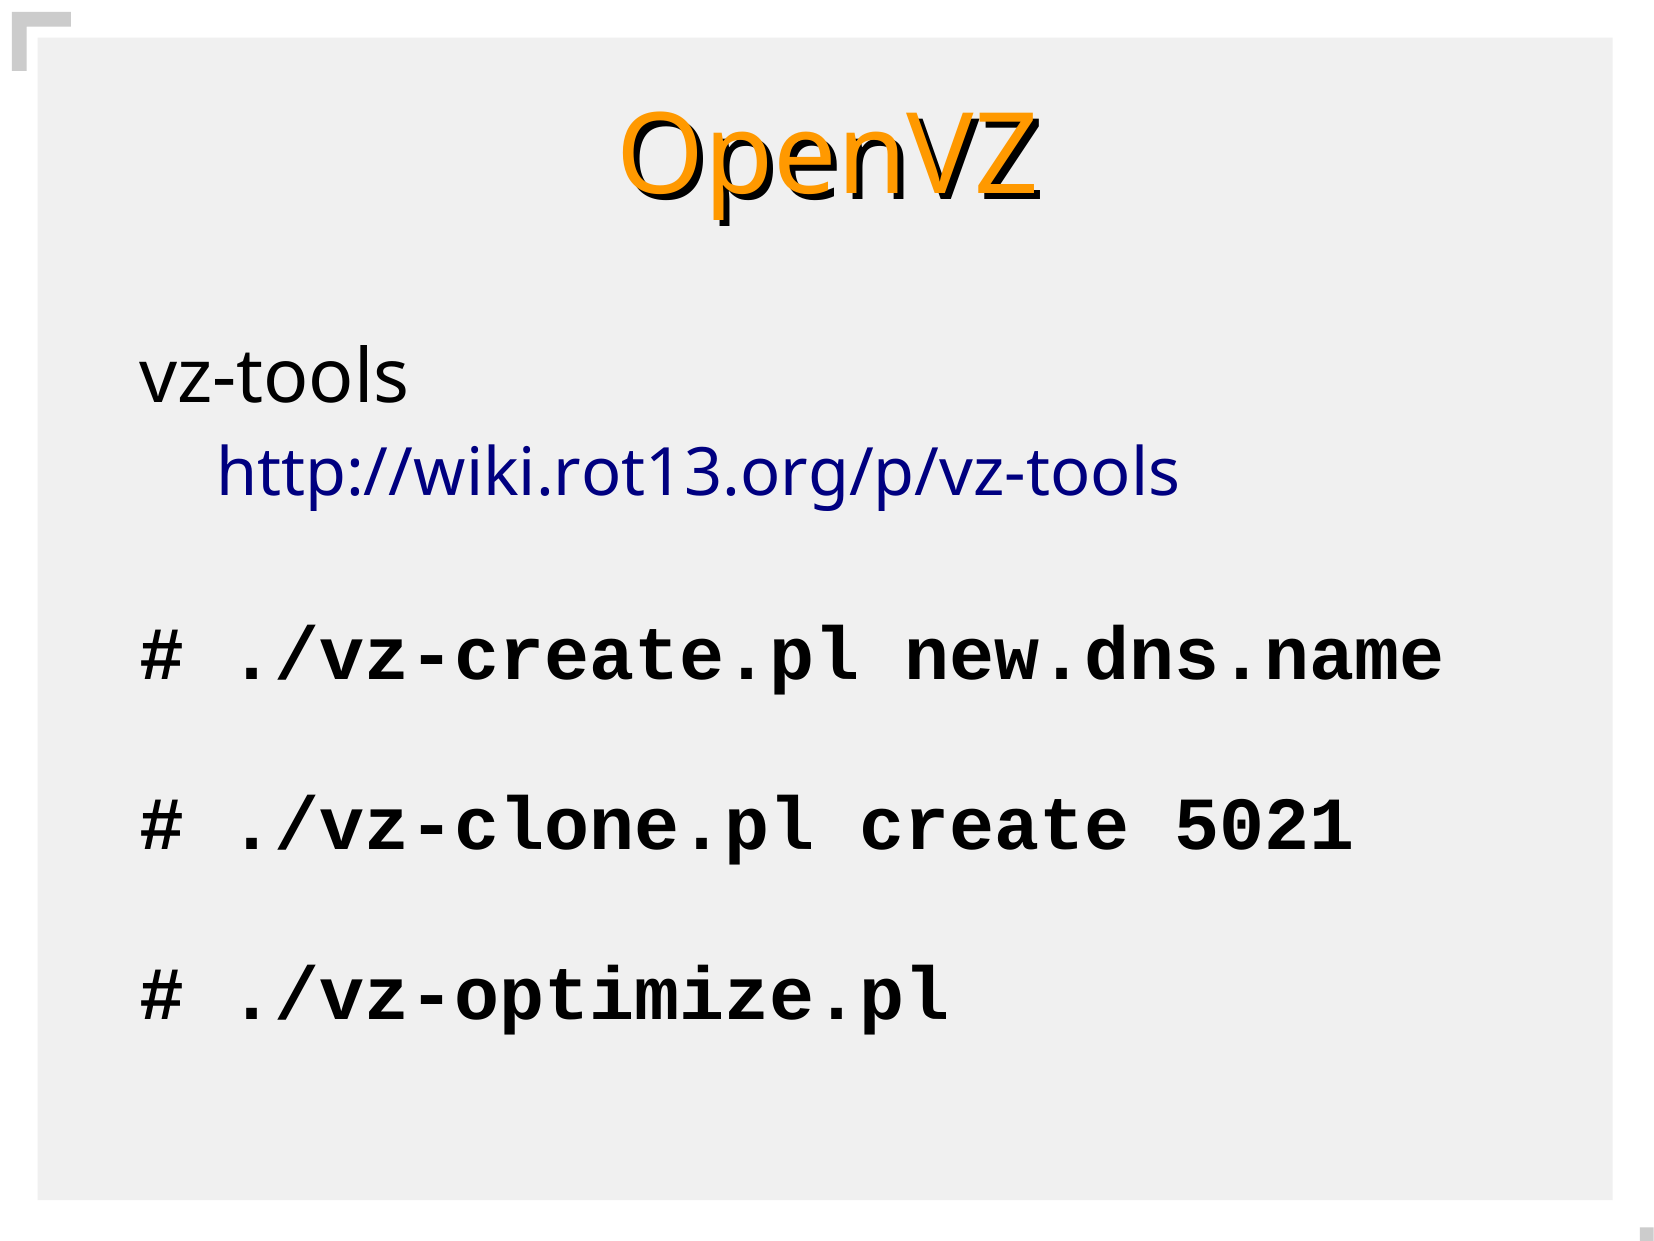

# OpenVZ
vz-tools
http://wiki.rot13.org/p/vz-tools
# ./vz-create.pl new.dns.name
# ./vz-clone.pl create 5021
# ./vz-optimize.pl